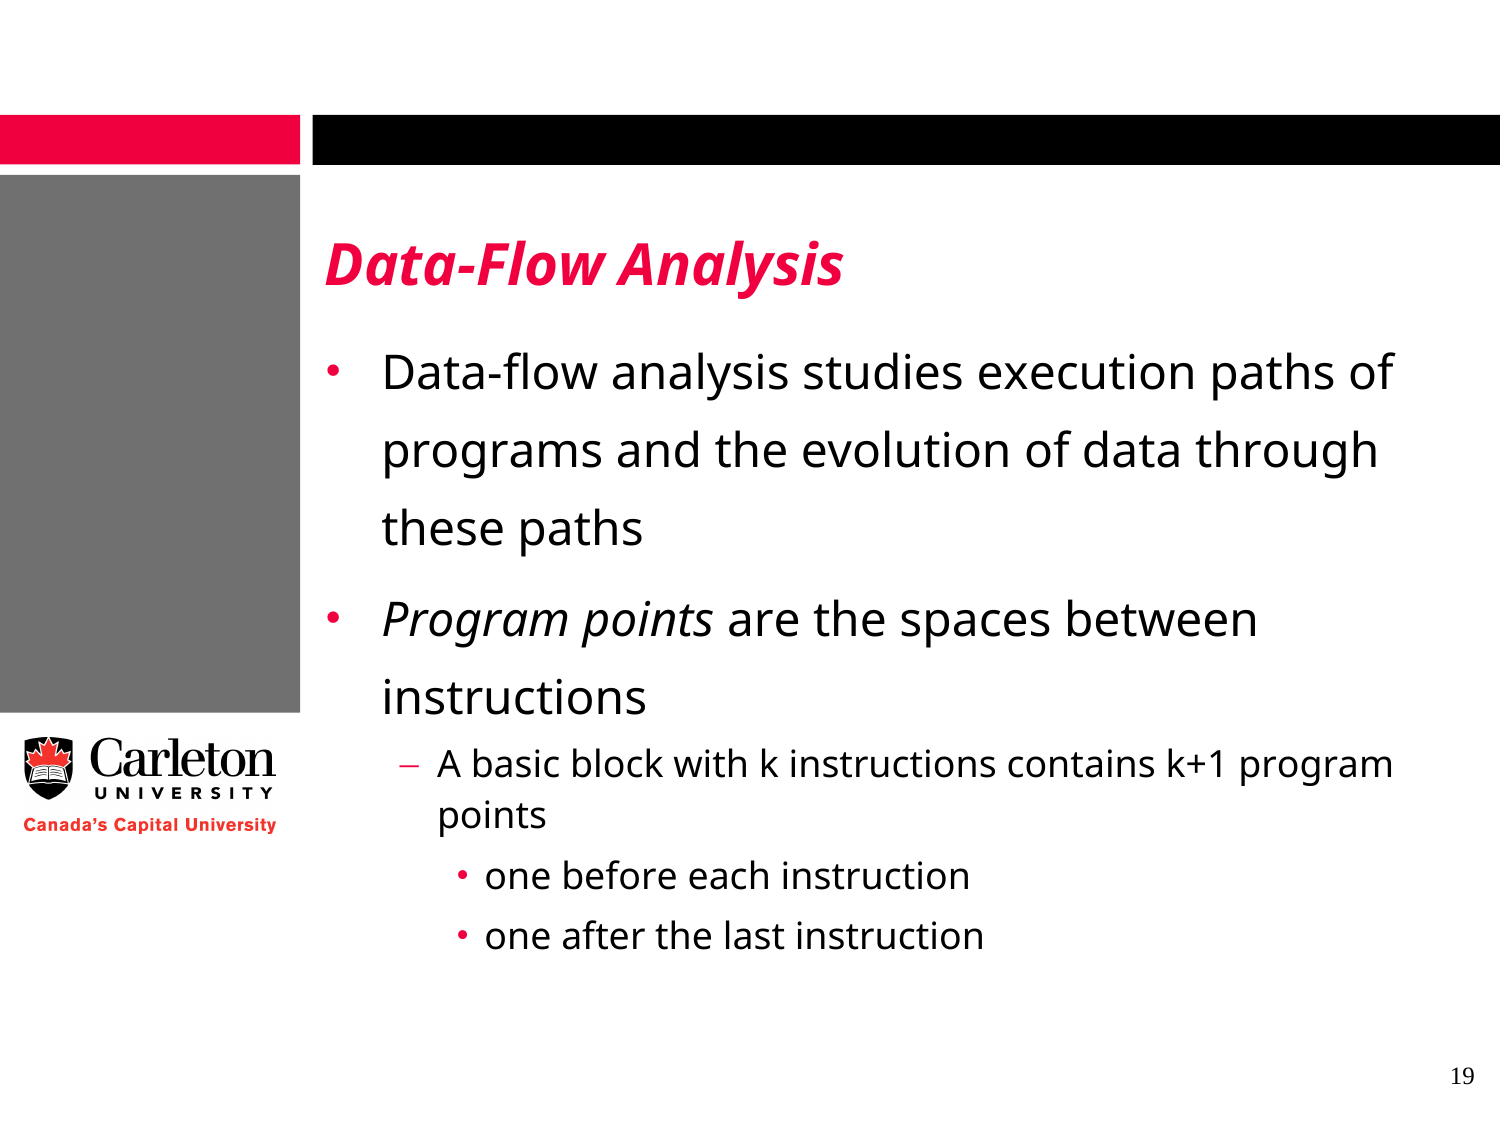

# Data-Flow Analysis
Data-flow analysis studies execution paths of programs and the evolution of data through these paths
Program points are the spaces between instructions
A basic block with k instructions contains k+1 program points
one before each instruction
one after the last instruction
19